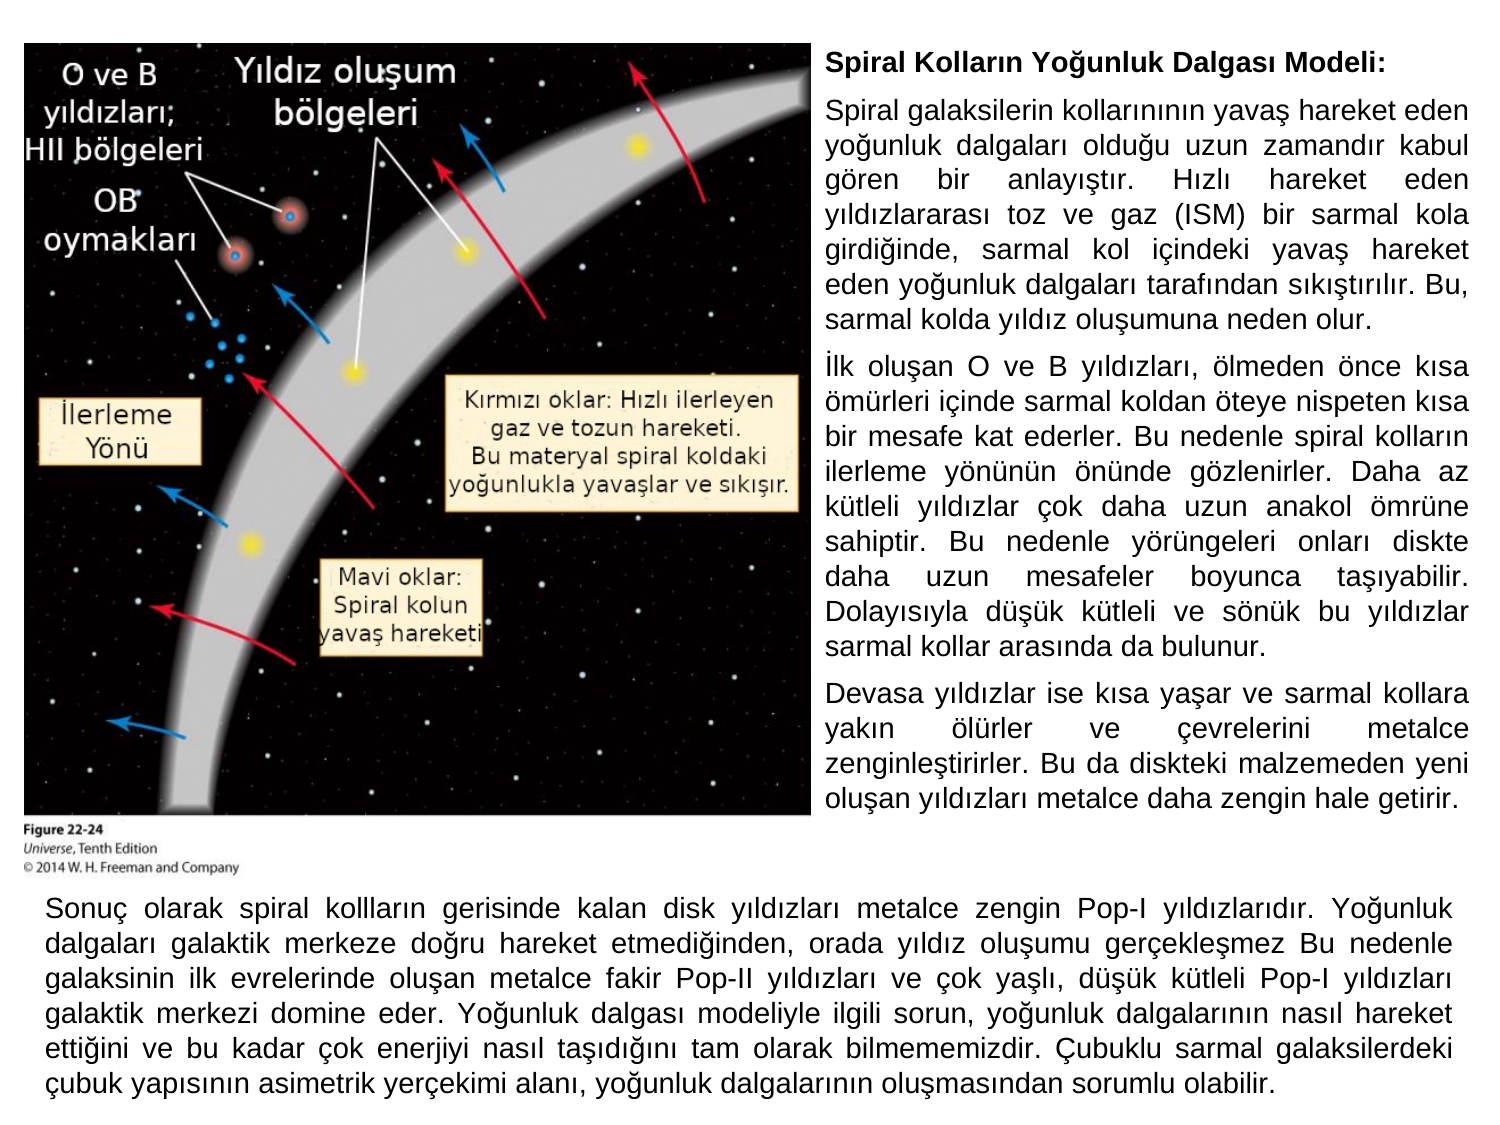

Spiral Kolların Yoğunluk Dalgası Modeli:
Spiral galaksilerin kollarınının yavaş hareket eden yoğunluk dalgaları olduğu uzun zamandır kabul gören bir anlayıştır. Hızlı hareket eden yıldızlararası toz ve gaz (ISM) bir sarmal kola girdiğinde, sarmal kol içindeki yavaş hareket eden yoğunluk dalgaları tarafından sıkıştırılır. Bu, sarmal kolda yıldız oluşumuna neden olur.
İlk oluşan O ve B yıldızları, ölmeden önce kısa ömürleri içinde sarmal koldan öteye nispeten kısa bir mesafe kat ederler. Bu nedenle spiral kolların ilerleme yönünün önünde gözlenirler. Daha az kütleli yıldızlar çok daha uzun anakol ömrüne sahiptir. Bu nedenle yörüngeleri onları diskte daha uzun mesafeler boyunca taşıyabilir. Dolayısıyla düşük kütleli ve sönük bu yıldızlar sarmal kollar arasında da bulunur.
Devasa yıldızlar ise kısa yaşar ve sarmal kollara yakın ölürler ve çevrelerini metalce zenginleştirirler. Bu da diskteki malzemeden yeni oluşan yıldızları metalce daha zengin hale getirir.
Sonuç olarak spiral kollların gerisinde kalan disk yıldızları metalce zengin Pop-I yıldızlarıdır. Yoğunluk dalgaları galaktik merkeze doğru hareket etmediğinden, orada yıldız oluşumu gerçekleşmez Bu nedenle galaksinin ilk evrelerinde oluşan metalce fakir Pop-II yıldızları ve çok yaşlı, düşük kütleli Pop-I yıldızları galaktik merkezi domine eder. Yoğunluk dalgası modeliyle ilgili sorun, yoğunluk dalgalarının nasıl hareket ettiğini ve bu kadar çok enerjiyi nasıl taşıdığını tam olarak bilmememizdir. Çubuklu sarmal galaksilerdeki çubuk yapısının asimetrik yerçekimi alanı, yoğunluk dalgalarının oluşmasından sorumlu olabilir.